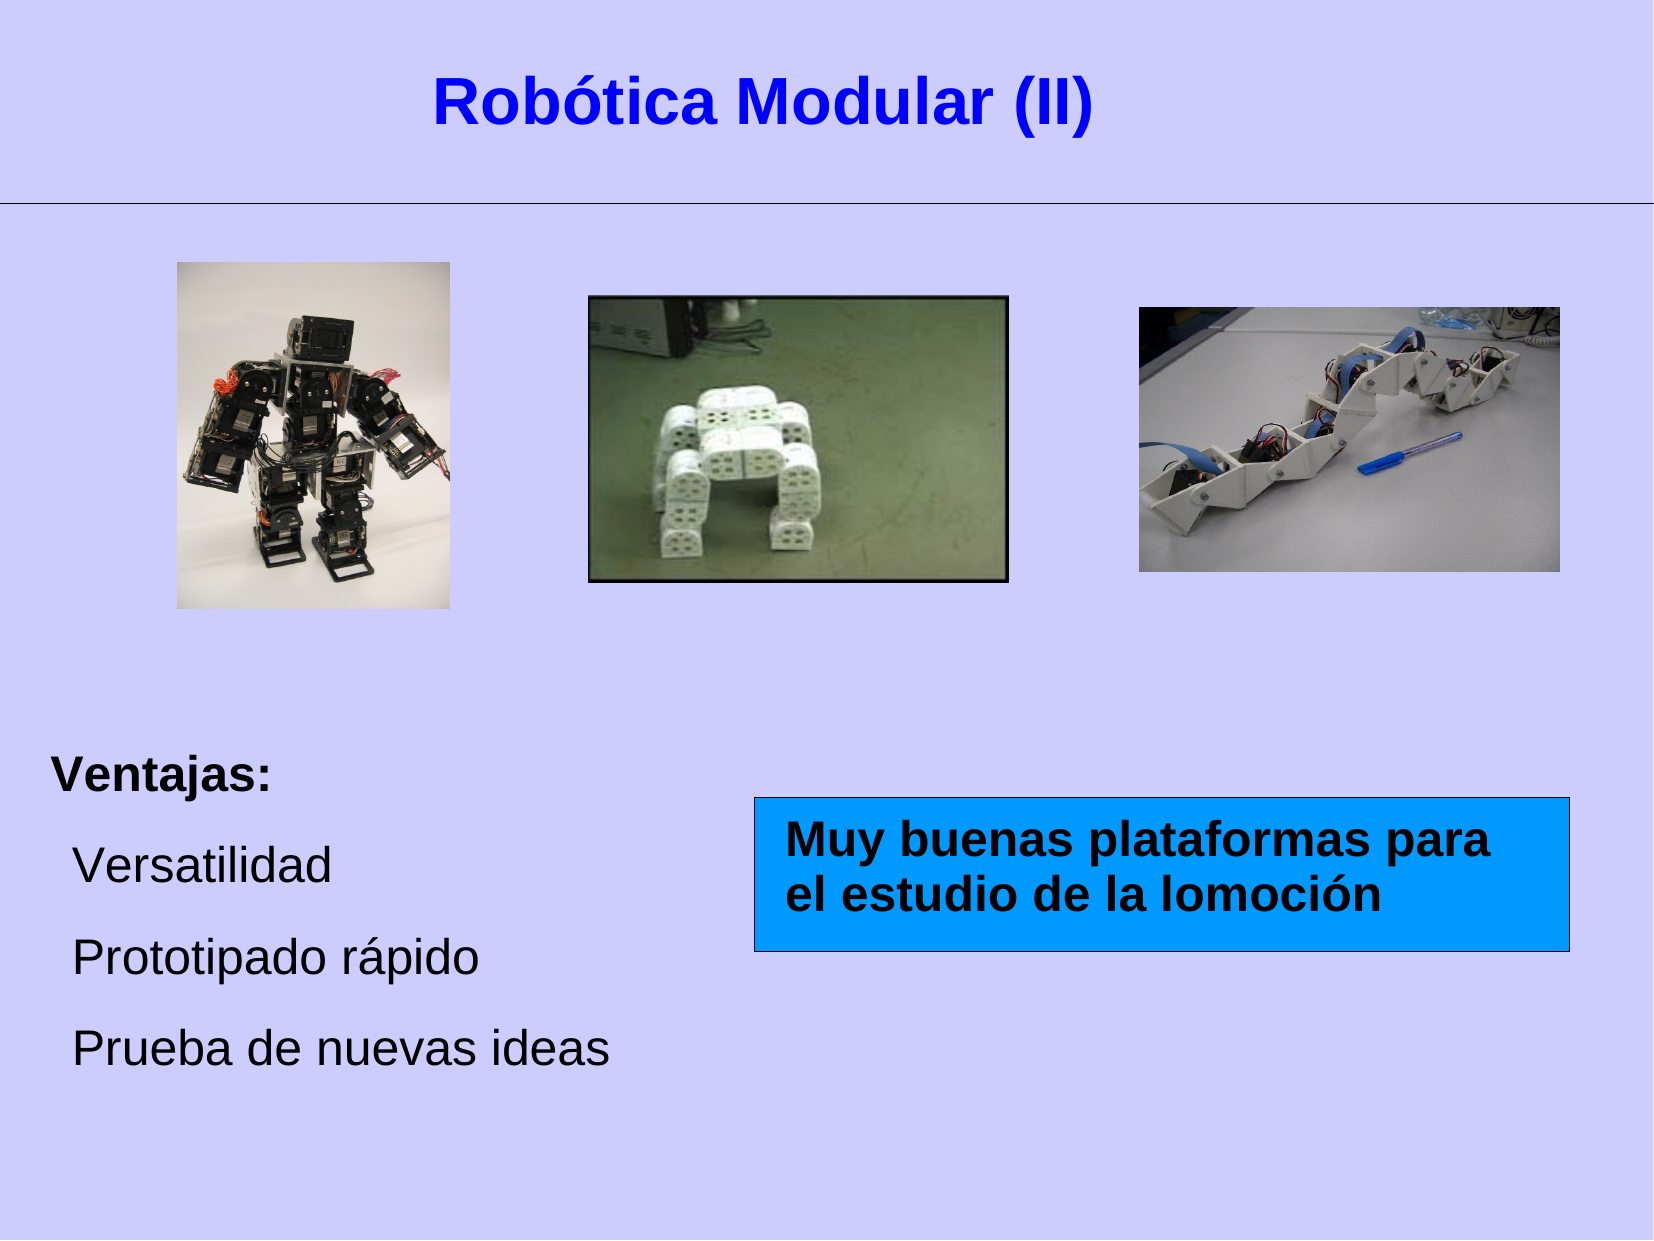

# Robótica Modular (II)
 Ventajas:
Versatilidad
Prototipado rápido
Prueba de nuevas ideas
Muy buenas plataformas para el estudio de la lomoción